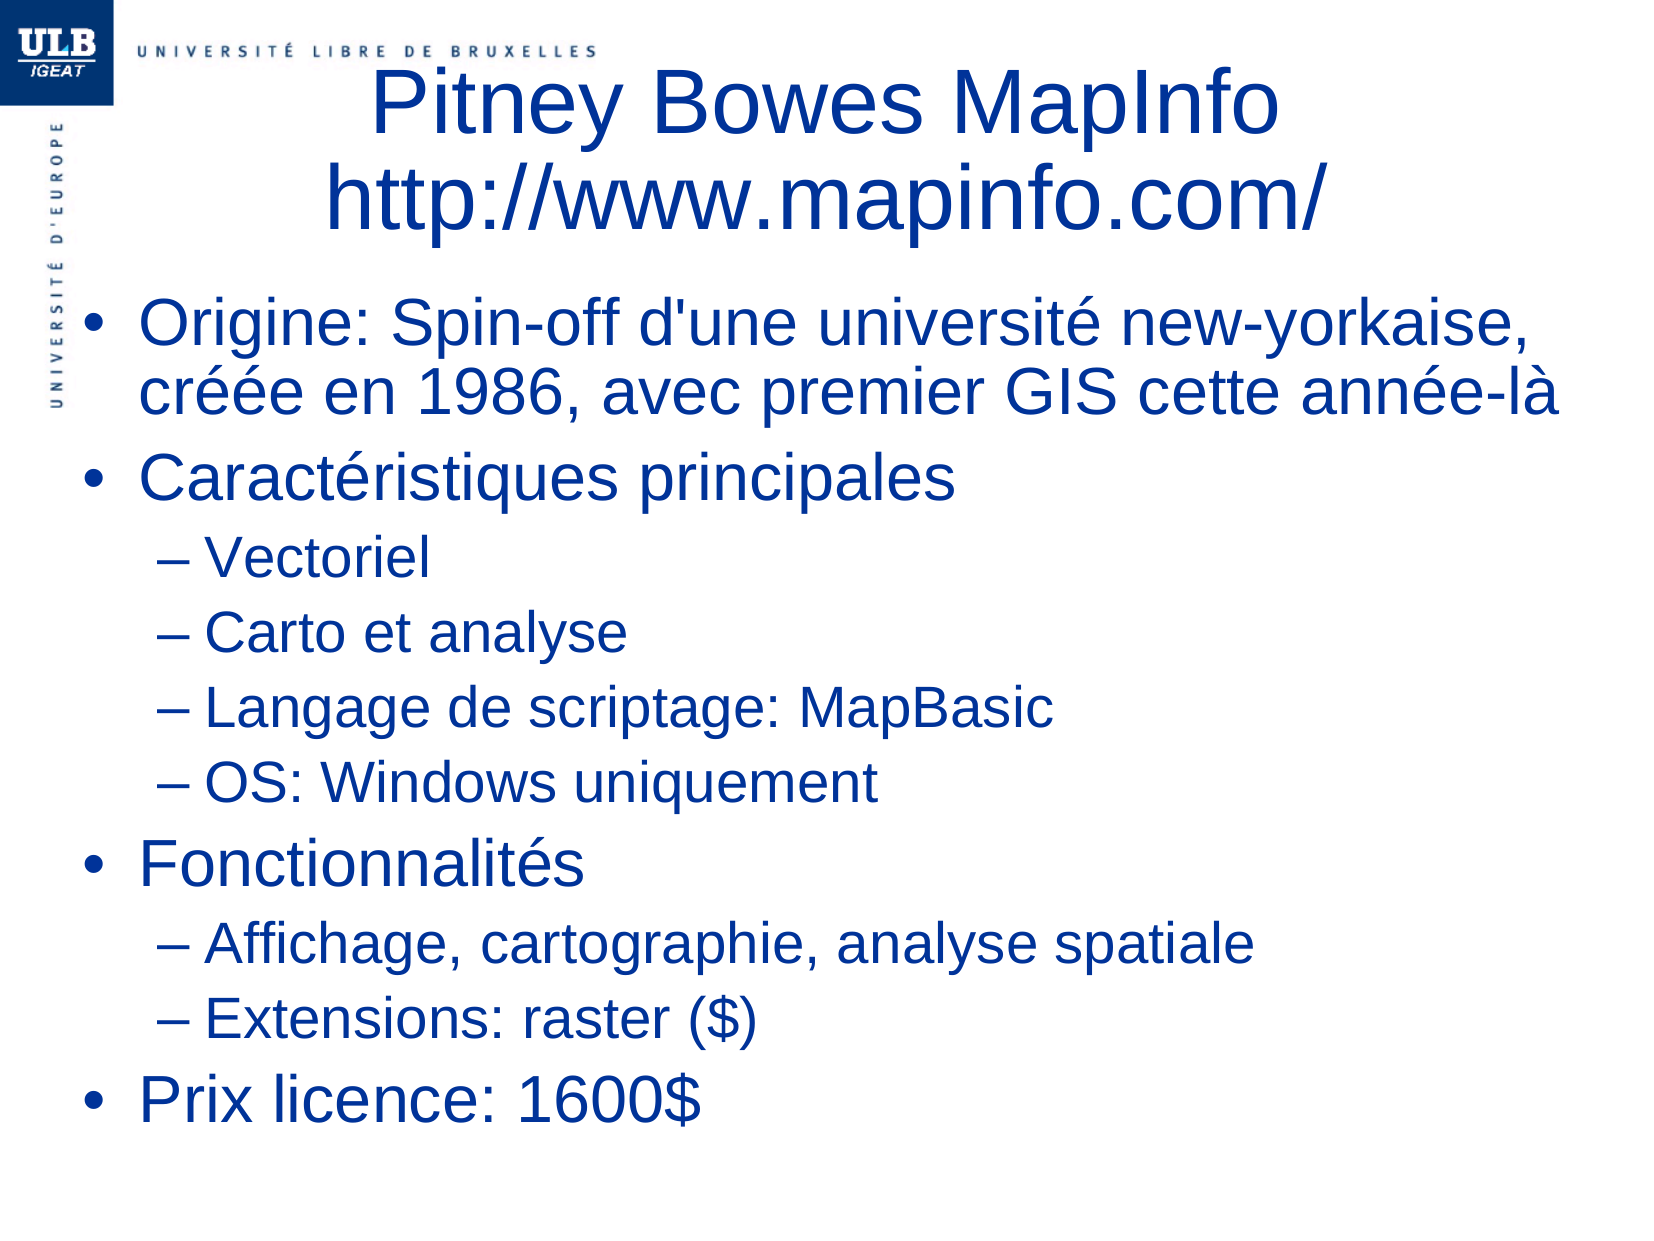

# Pitney Bowes MapInfo http://www.mapinfo.com/
Origine: Spin-off d'une université new-yorkaise, créée en 1986, avec premier GIS cette année-là
Caractéristiques principales
Vectoriel
Carto et analyse
Langage de scriptage: MapBasic
OS: Windows uniquement
Fonctionnalités
Affichage, cartographie, analyse spatiale
Extensions: raster ($)
Prix licence: 1600$